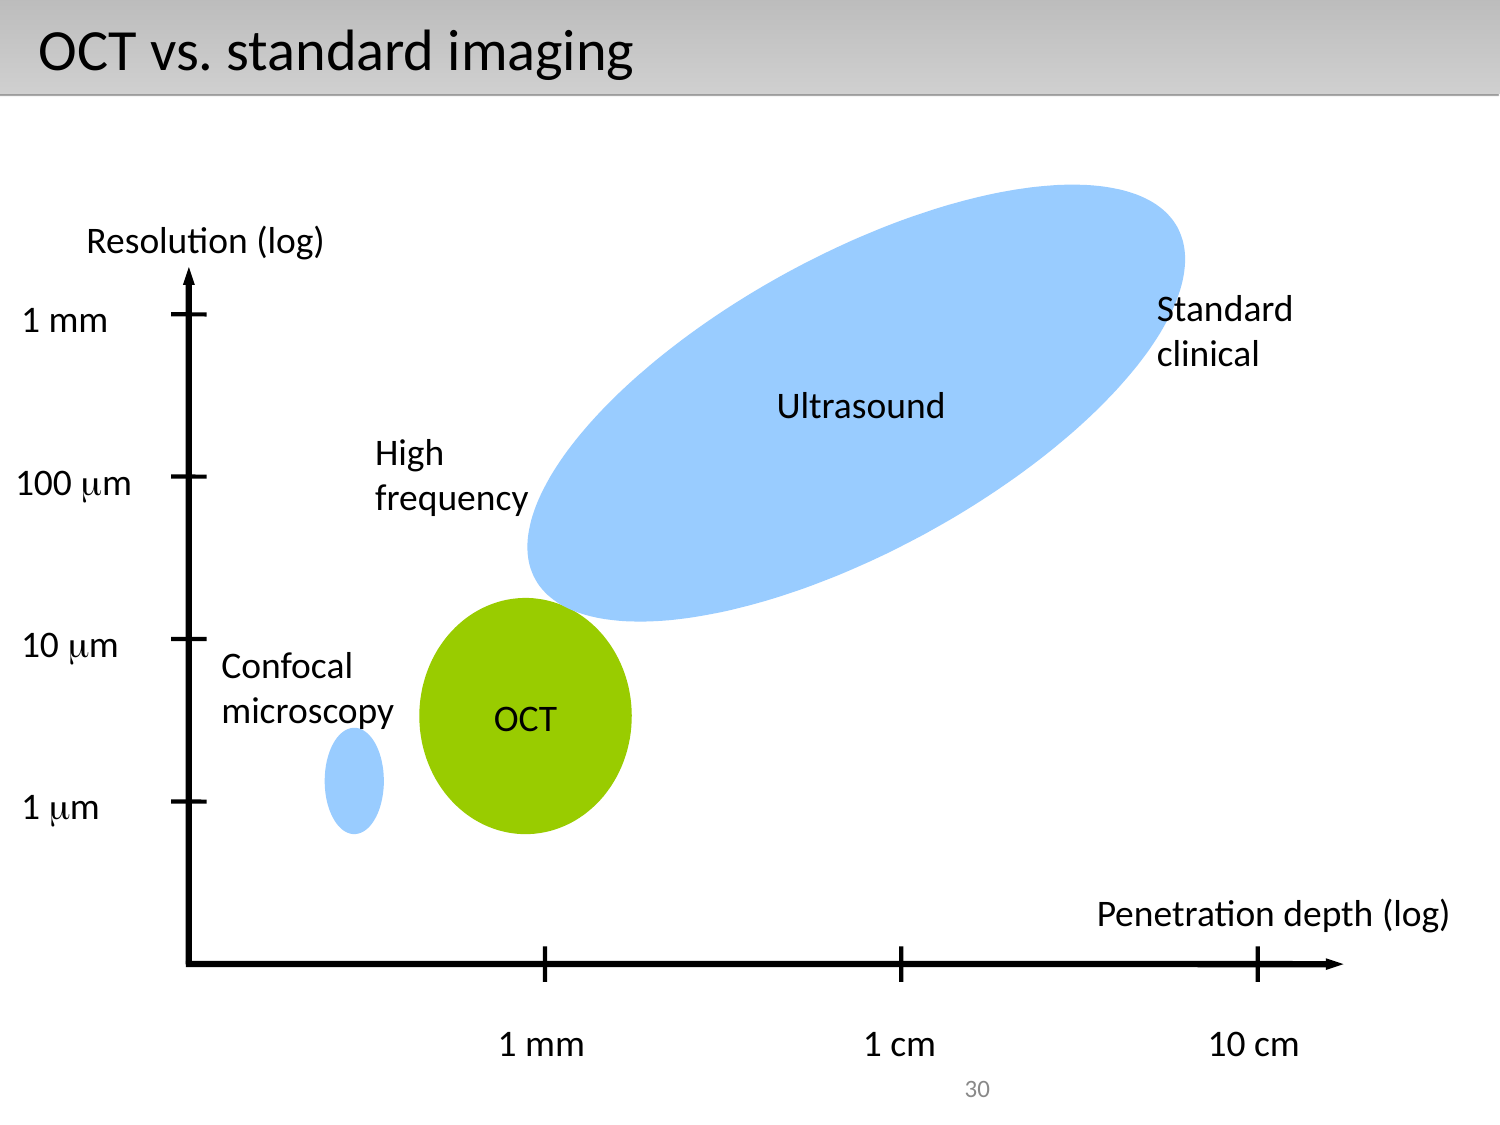

# OCT vs. standard imaging
Ultrasound
Resolution (log)
1 mm
100 mm
10 mm
1 mm
Standard
clinical
High
frequency
OCT
Confocal
microscopy
Penetration depth (log)
1 mm
1 cm
10 cm
30